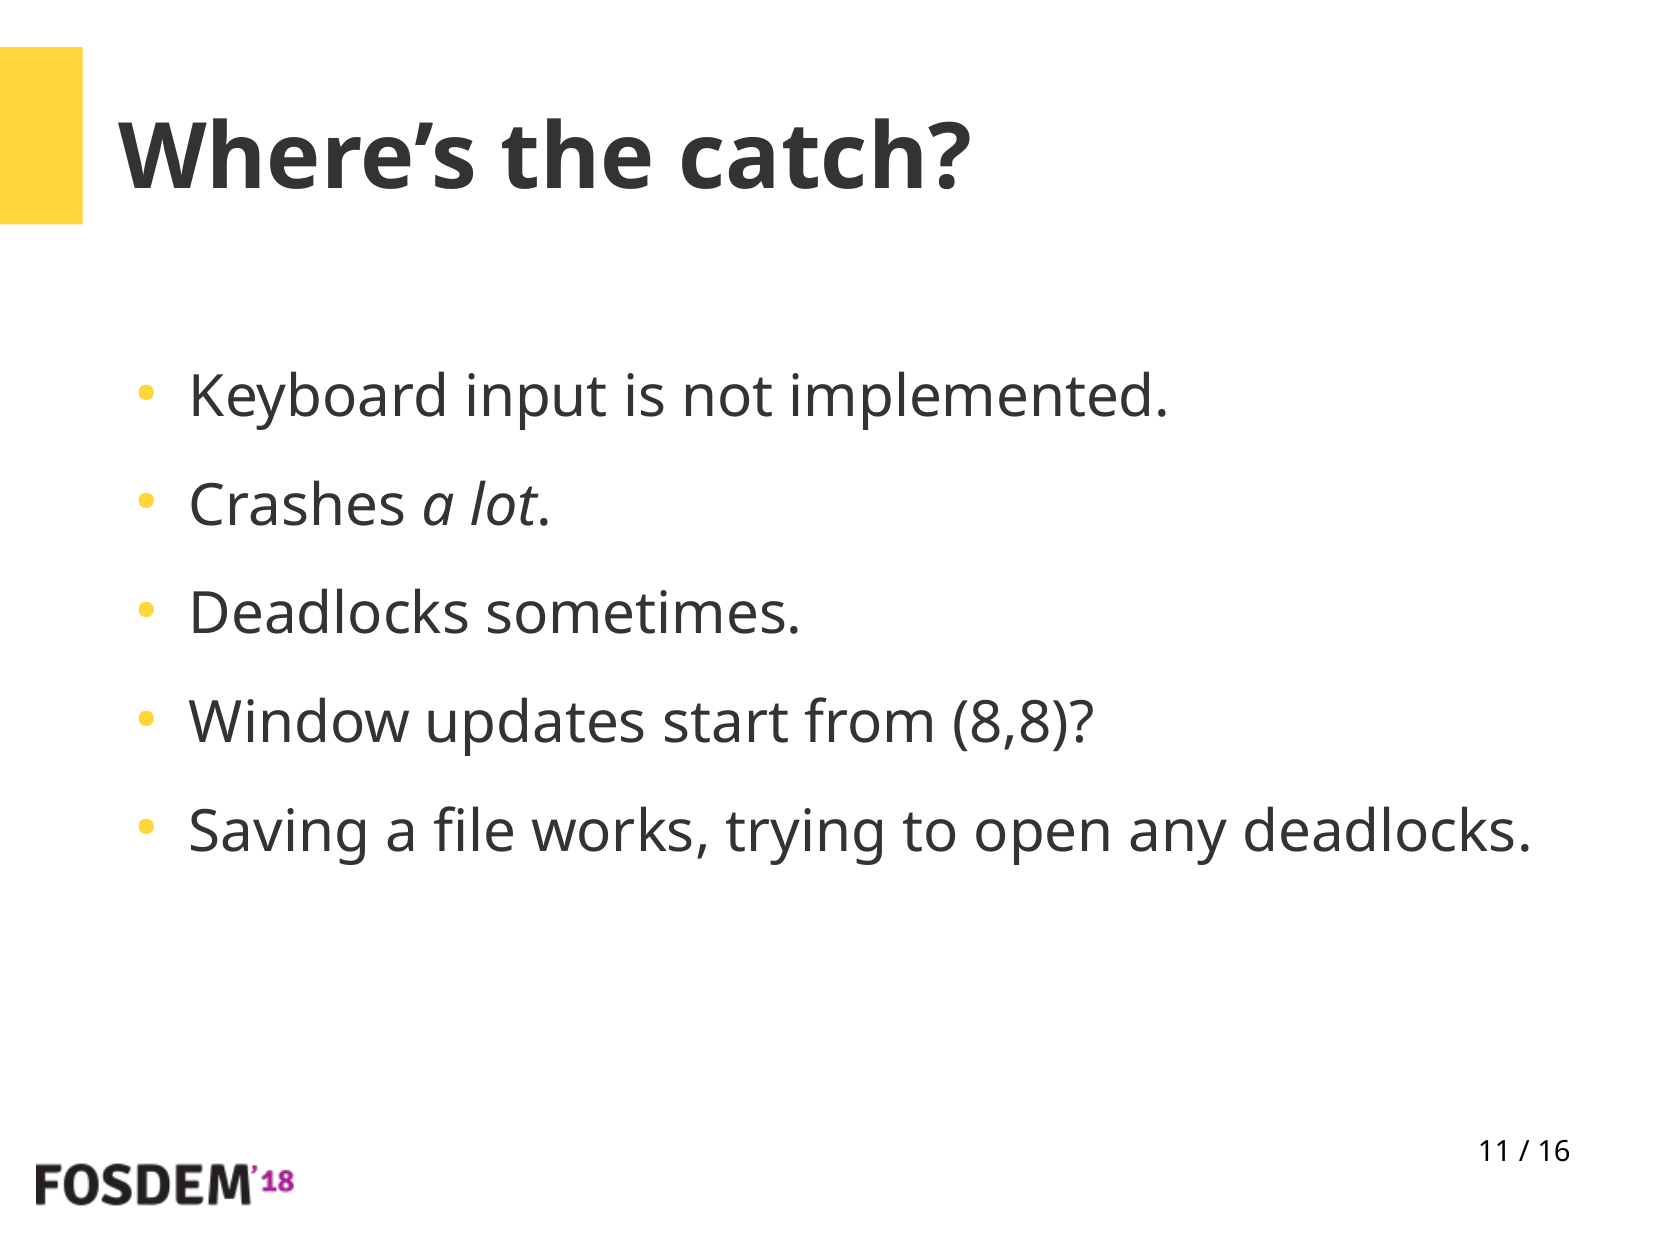

# Where’s the catch?
Keyboard input is not implemented.
Crashes a lot.
Deadlocks sometimes.
Window updates start from (8,8)?
Saving a file works, trying to open any deadlocks.
11